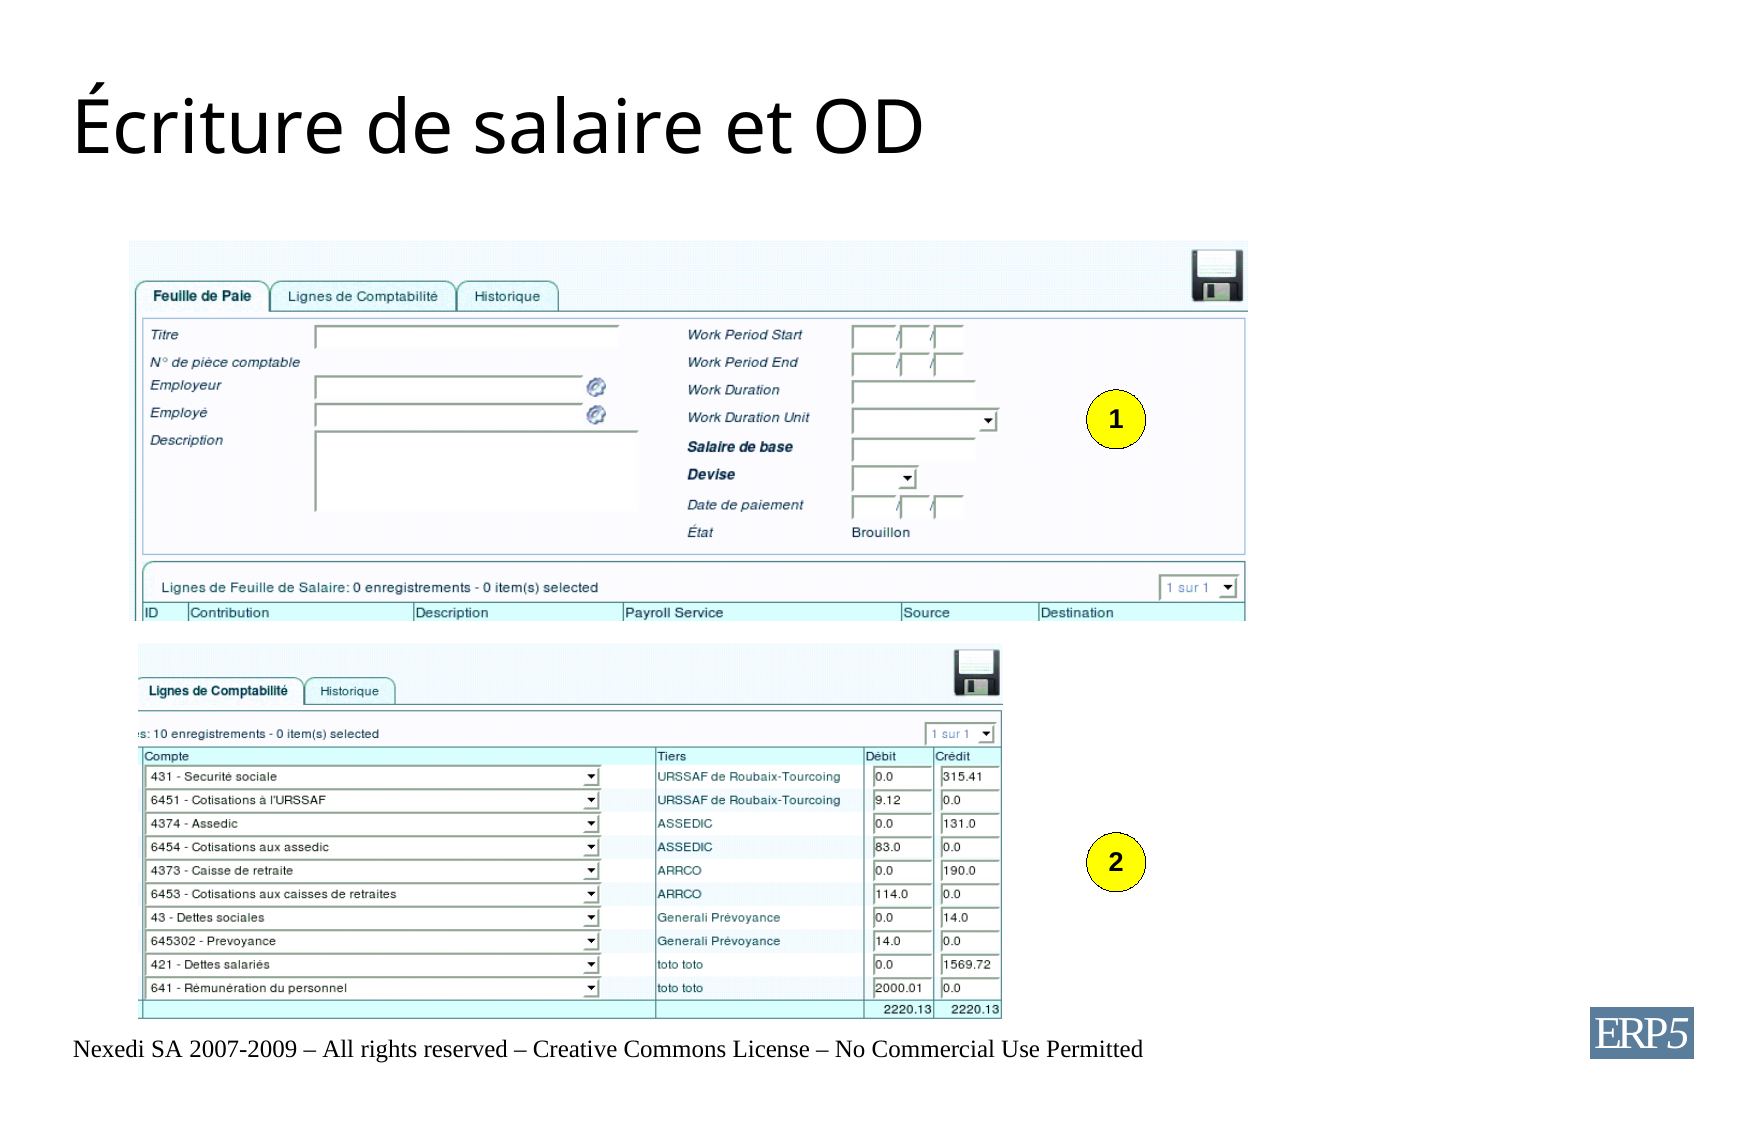

# Écriture de salaire et OD
1
2